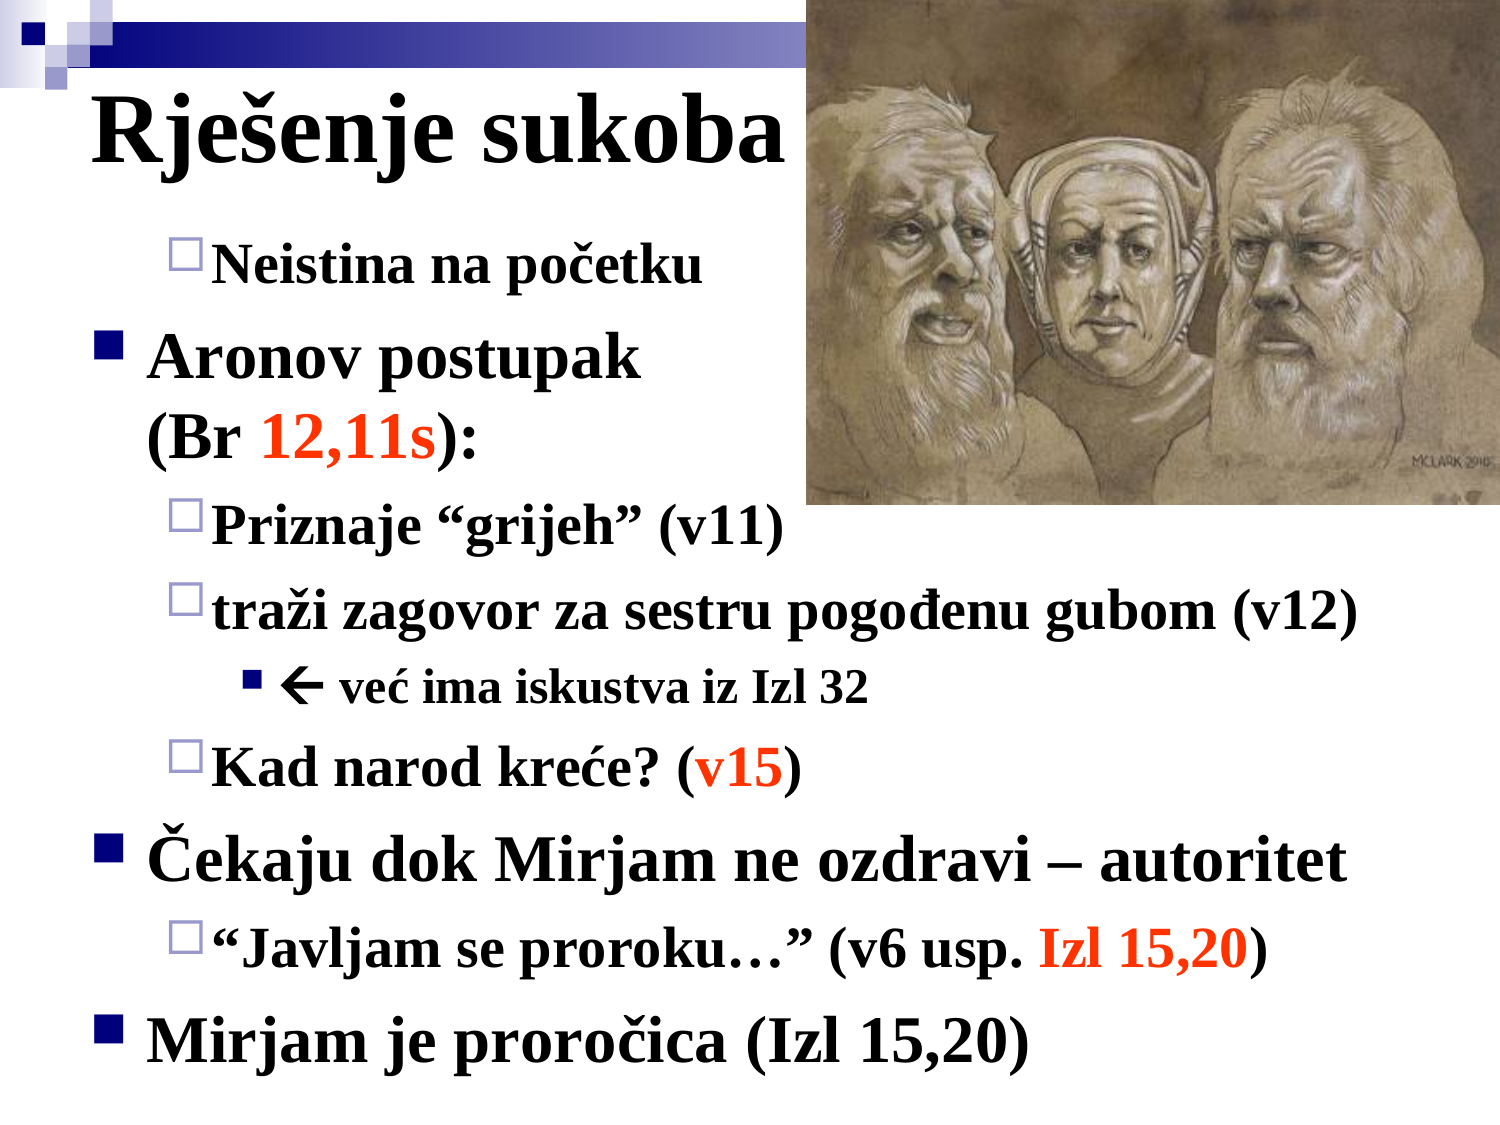

# Rješenje sukoba
Neistina na početku
Aronov postupak
(Br 12,11s):
Priznaje “grijeh” (v11)
traži zagovor za sestru pogođenu gubom (v12)
 već ima iskustva iz Izl 32
Kad narod kreće? (v15)
Čekaju dok Mirjam ne ozdravi – autoritet
“Javljam se proroku…” (v6 usp. Izl 15,20)
Mirjam je proročica (Izl 15,20)